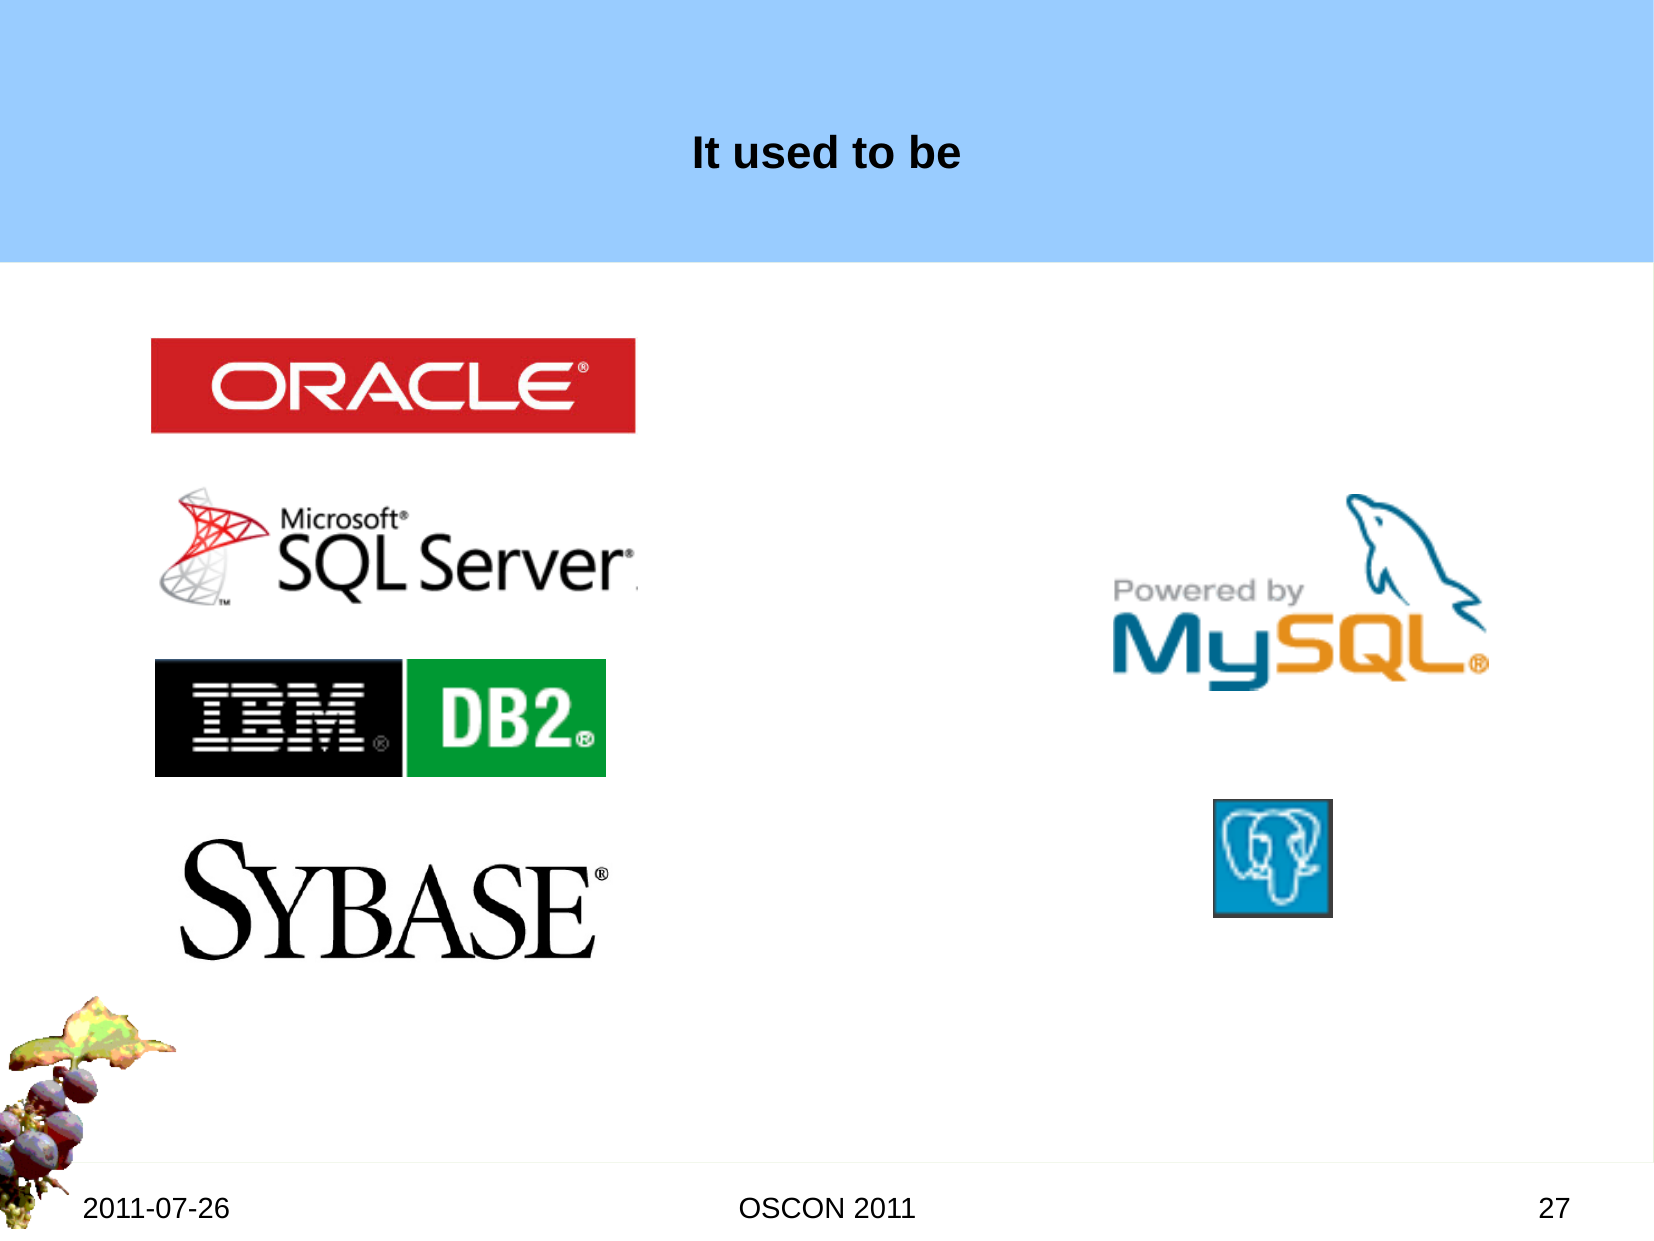

# It used to be
2011-07-26
OSCON 2011
27